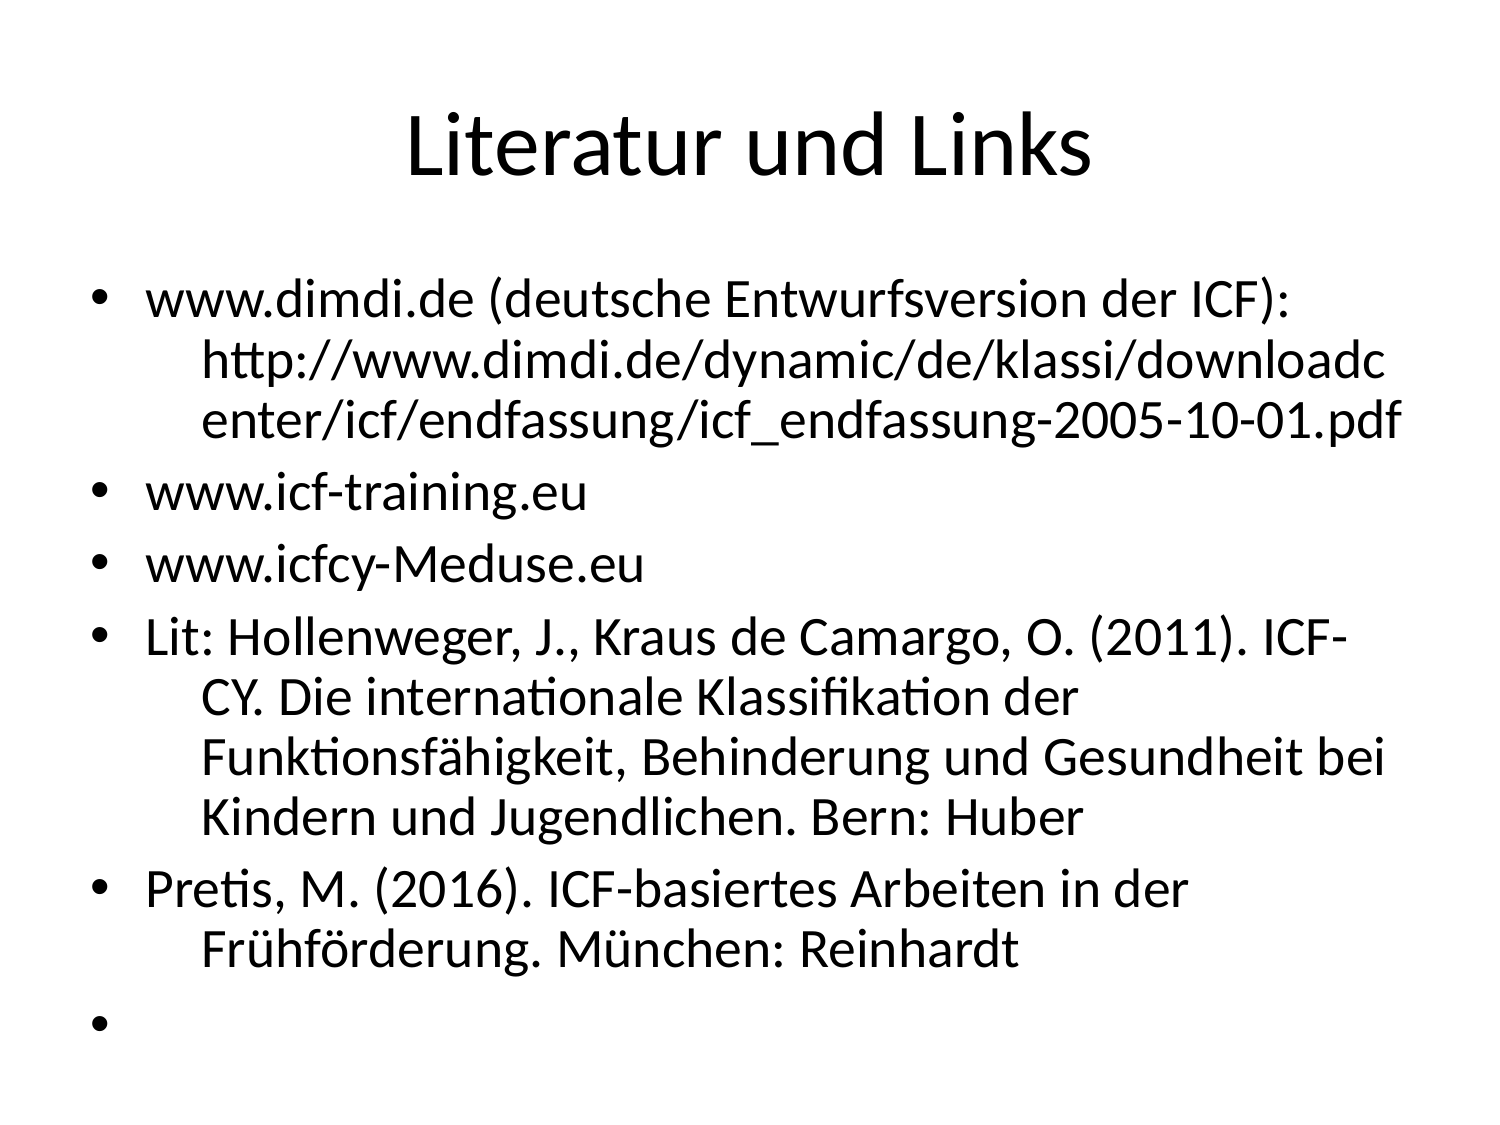

# Literatur und Links
www.dimdi.de (deutsche Entwurfsversion der ICF): http://www.dimdi.de/dynamic/de/klassi/downloadcenter/icf/endfassung/icf_endfassung-2005-10-01.pdf
www.icf-training.eu
www.icfcy-Meduse.eu
Lit: Hollenweger, J., Kraus de Camargo, O. (2011). ICF-CY. Die internationale Klassifikation der Funktionsfähigkeit, Behinderung und Gesundheit bei Kindern und Jugendlichen. Bern: Huber
Pretis, M. (2016). ICF-basiertes Arbeiten in der Frühförderung. München: Reinhardt